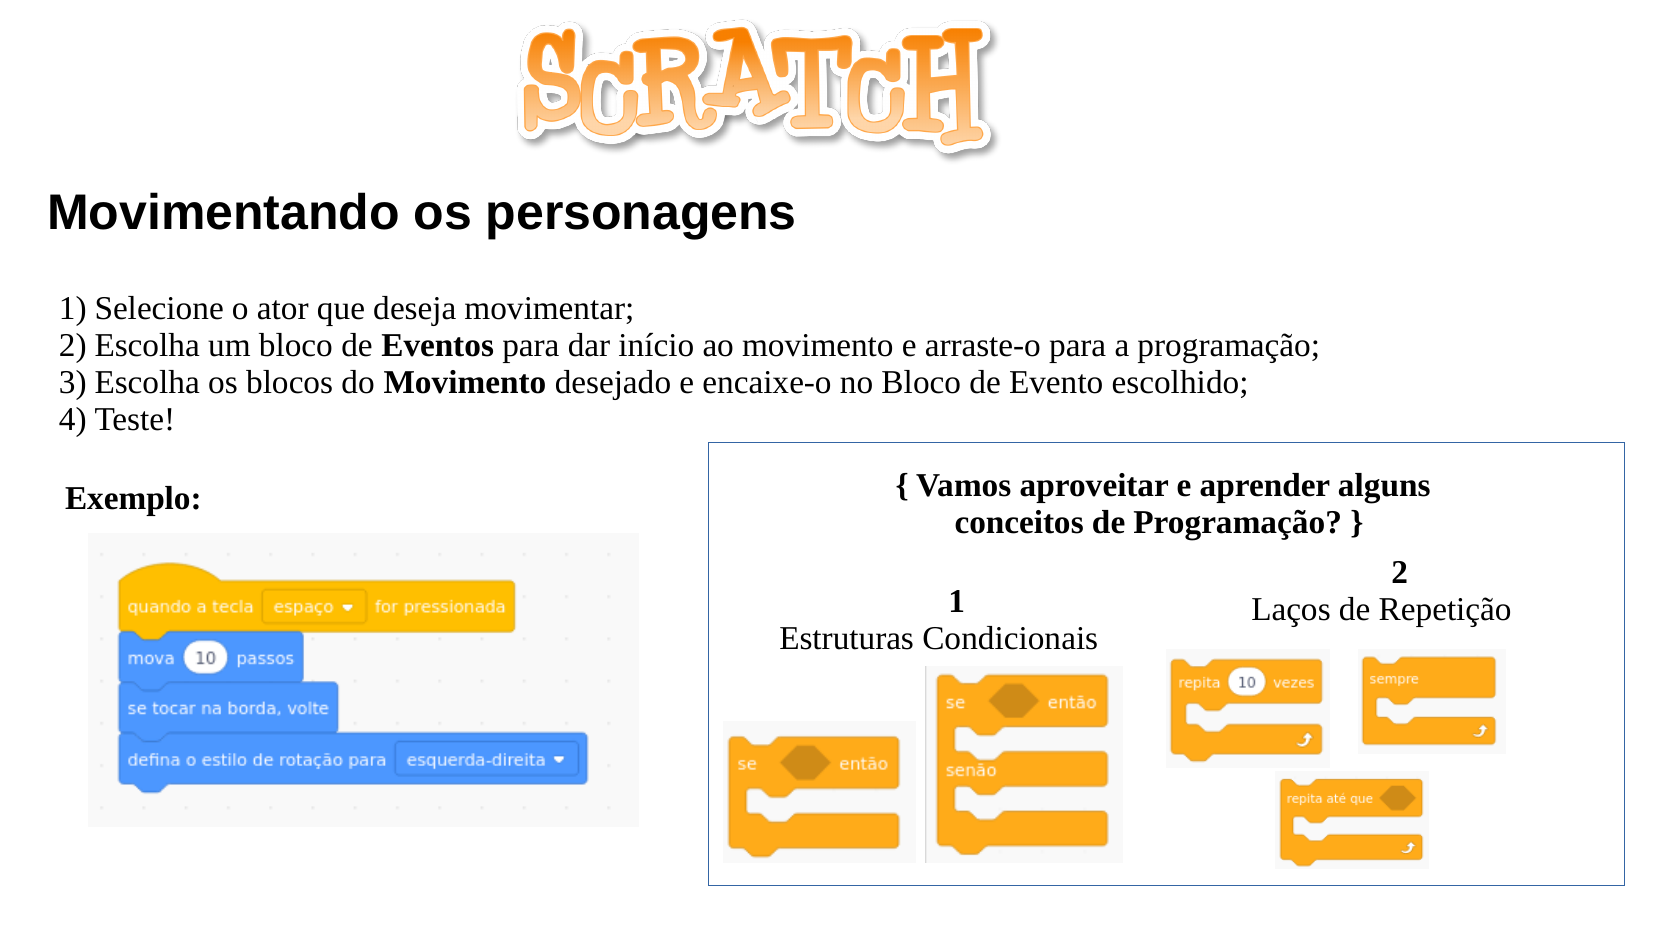

# Movimentando os personagens
Selecione o ator que deseja movimentar;
Escolha um bloco de Eventos para dar início ao movimento e arraste-o para a programação;
Escolha os blocos do Movimento desejado e encaixe-o no Bloco de Evento escolhido;
Teste!
{ Vamos aproveitar e aprender alguns conceitos de Programação? }
Exemplo:
2
Laços de Repetição
1
Estruturas Condicionais